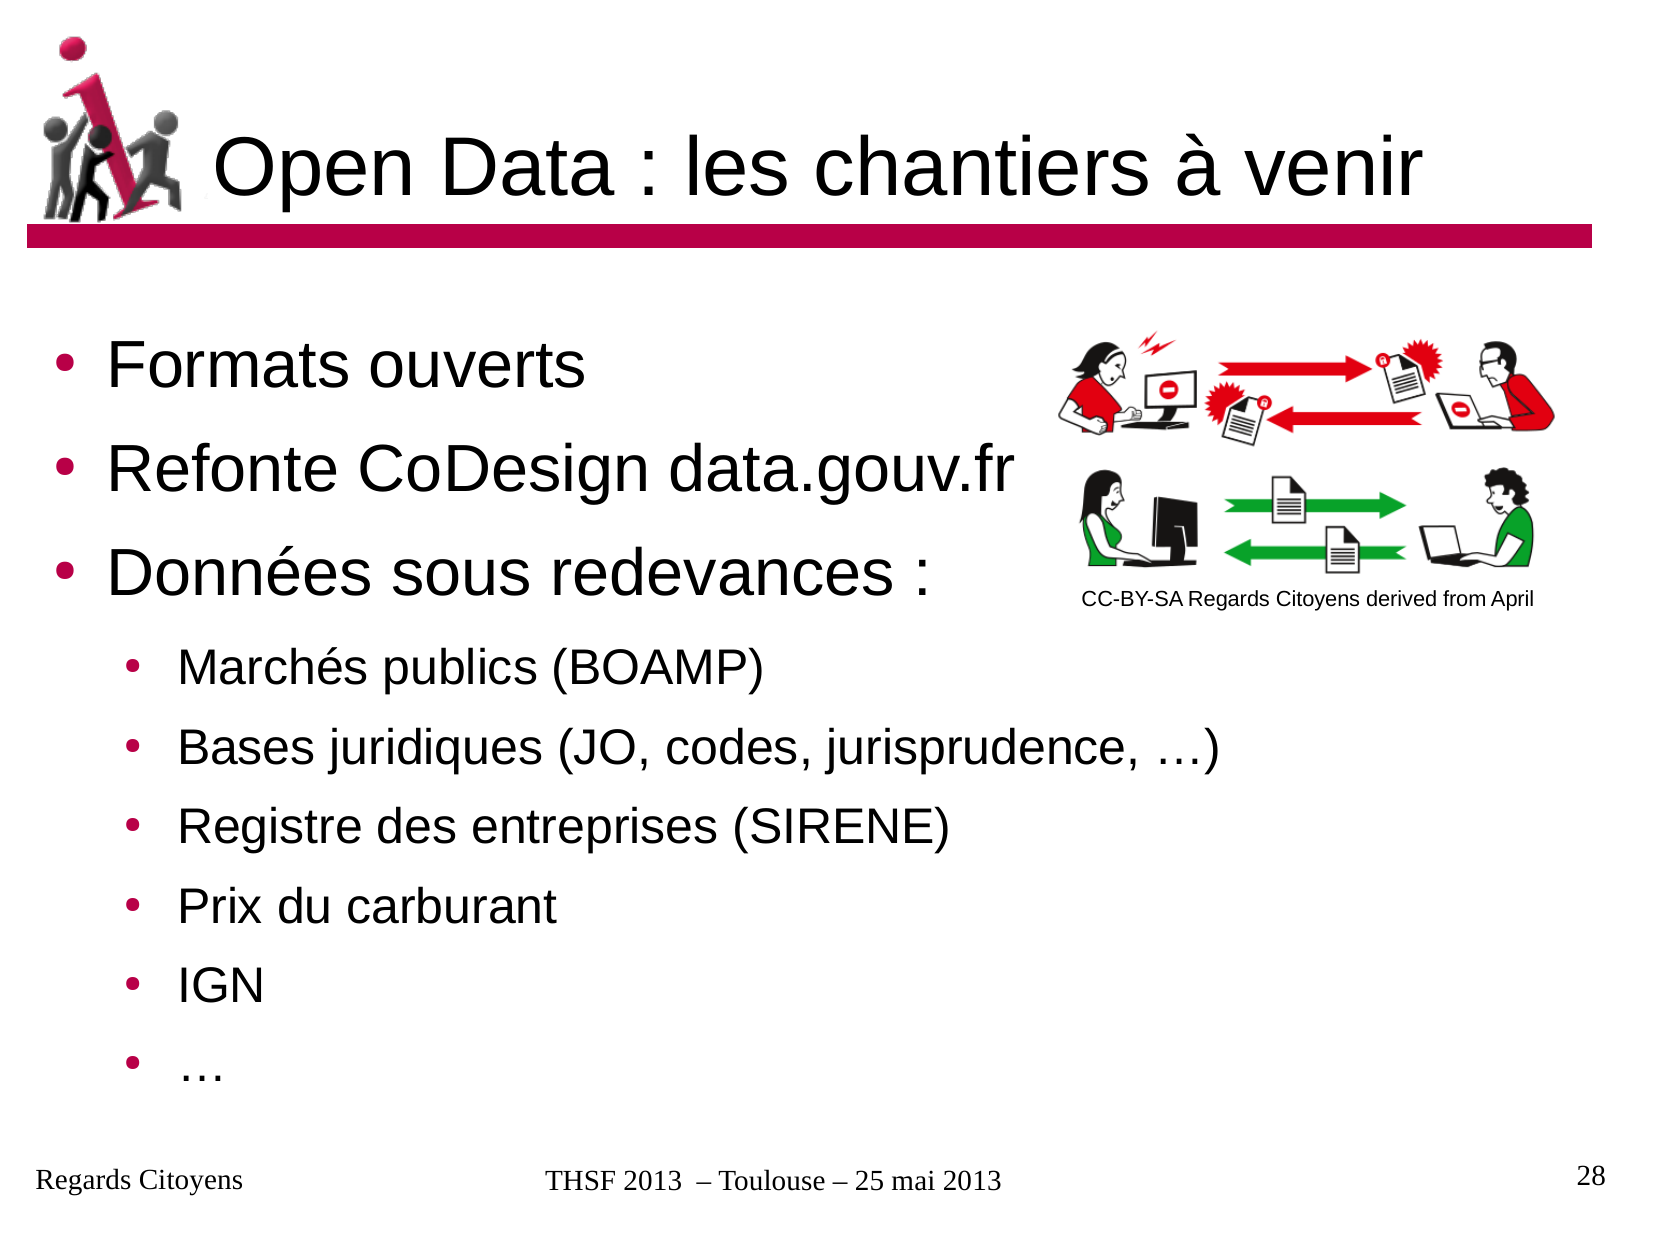

# Open Data : les chantiers à venir
Formats ouverts
Refonte CoDesign data.gouv.fr
Données sous redevances :
Marchés publics (BOAMP)
Bases juridiques (JO, codes, jurisprudence, …)
Registre des entreprises (SIRENE)
Prix du carburant
IGN
…
CC-BY-SA Regards Citoyens derived from April
28